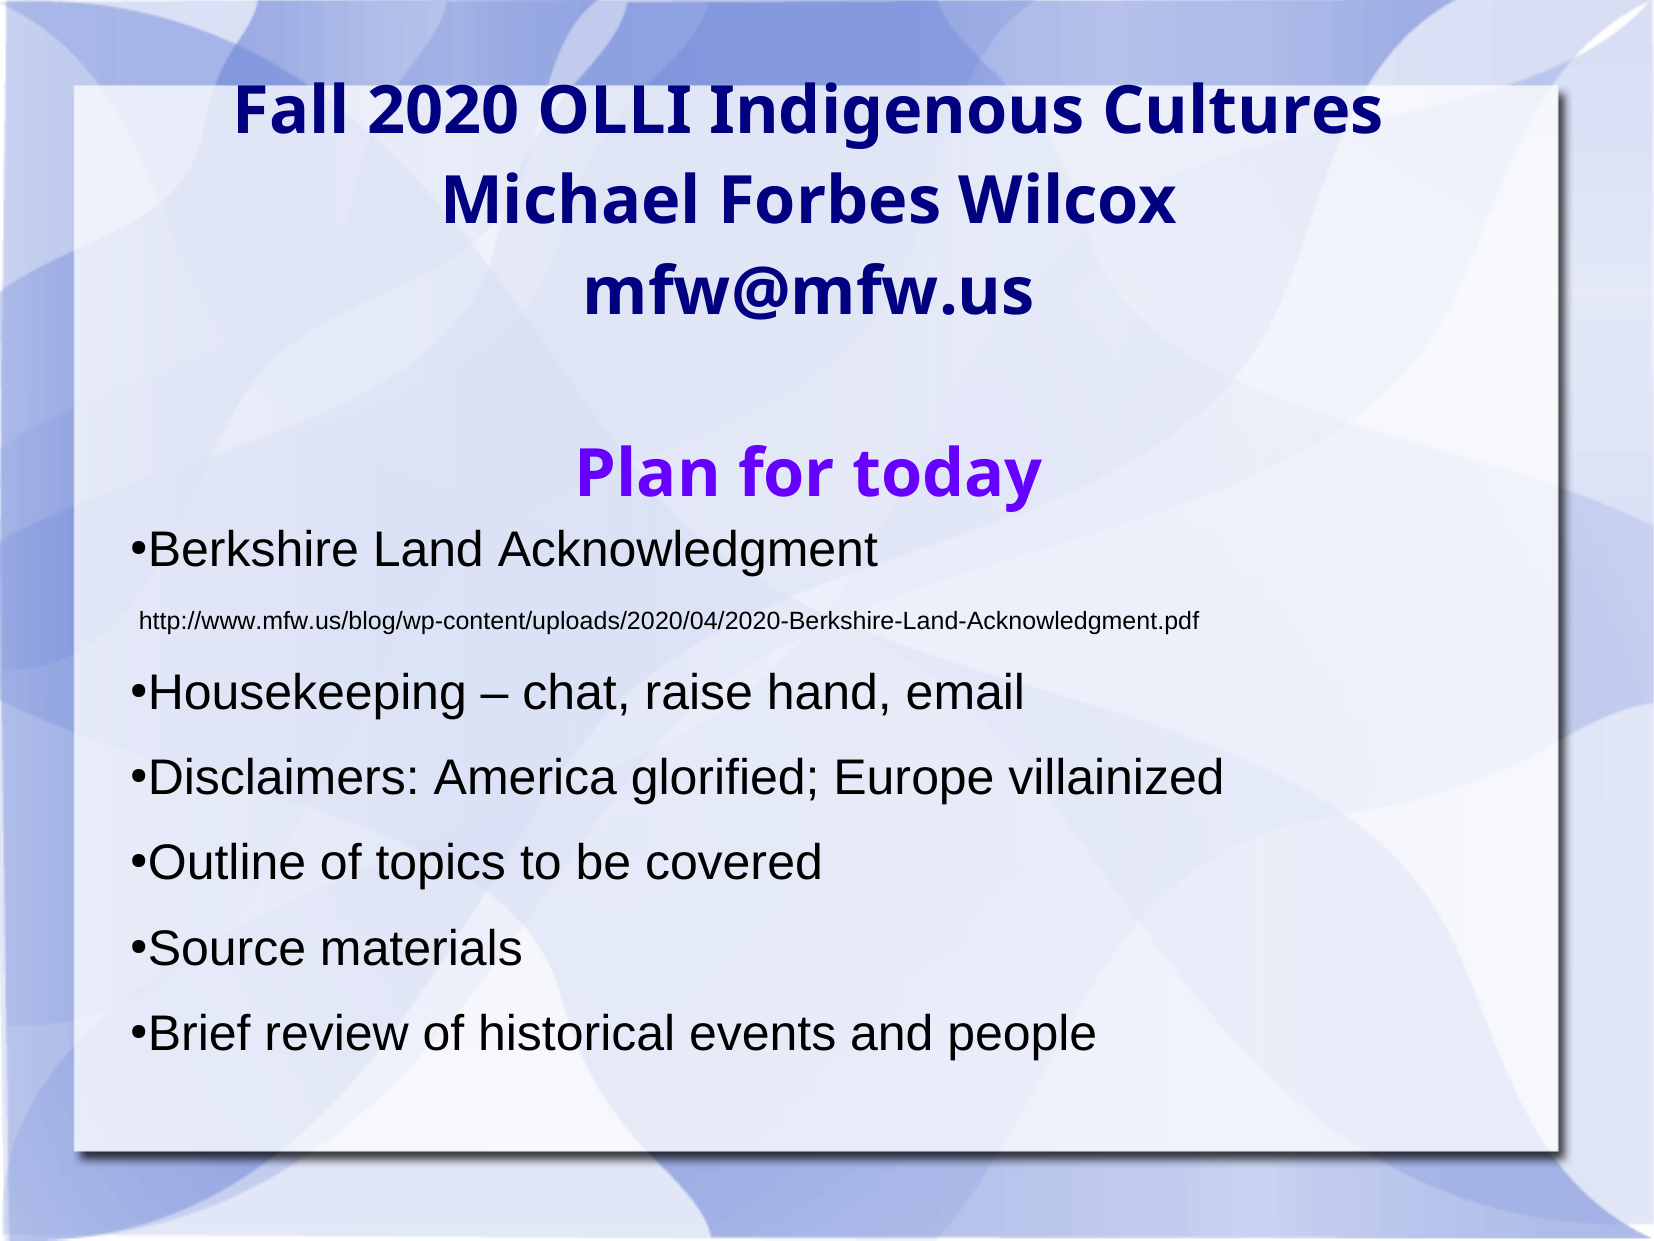

# Fall 2020 OLLI Indigenous Cultures Michael Forbes Wilcox mfw@mfw.us Plan for today
Berkshire Land Acknowledgment
http://www.mfw.us/blog/wp-content/uploads/2020/04/2020-Berkshire-Land-Acknowledgment.pdf
Housekeeping – chat, raise hand, email
Disclaimers: America glorified; Europe villainized
Outline of topics to be covered
Source materials
Brief review of historical events and people